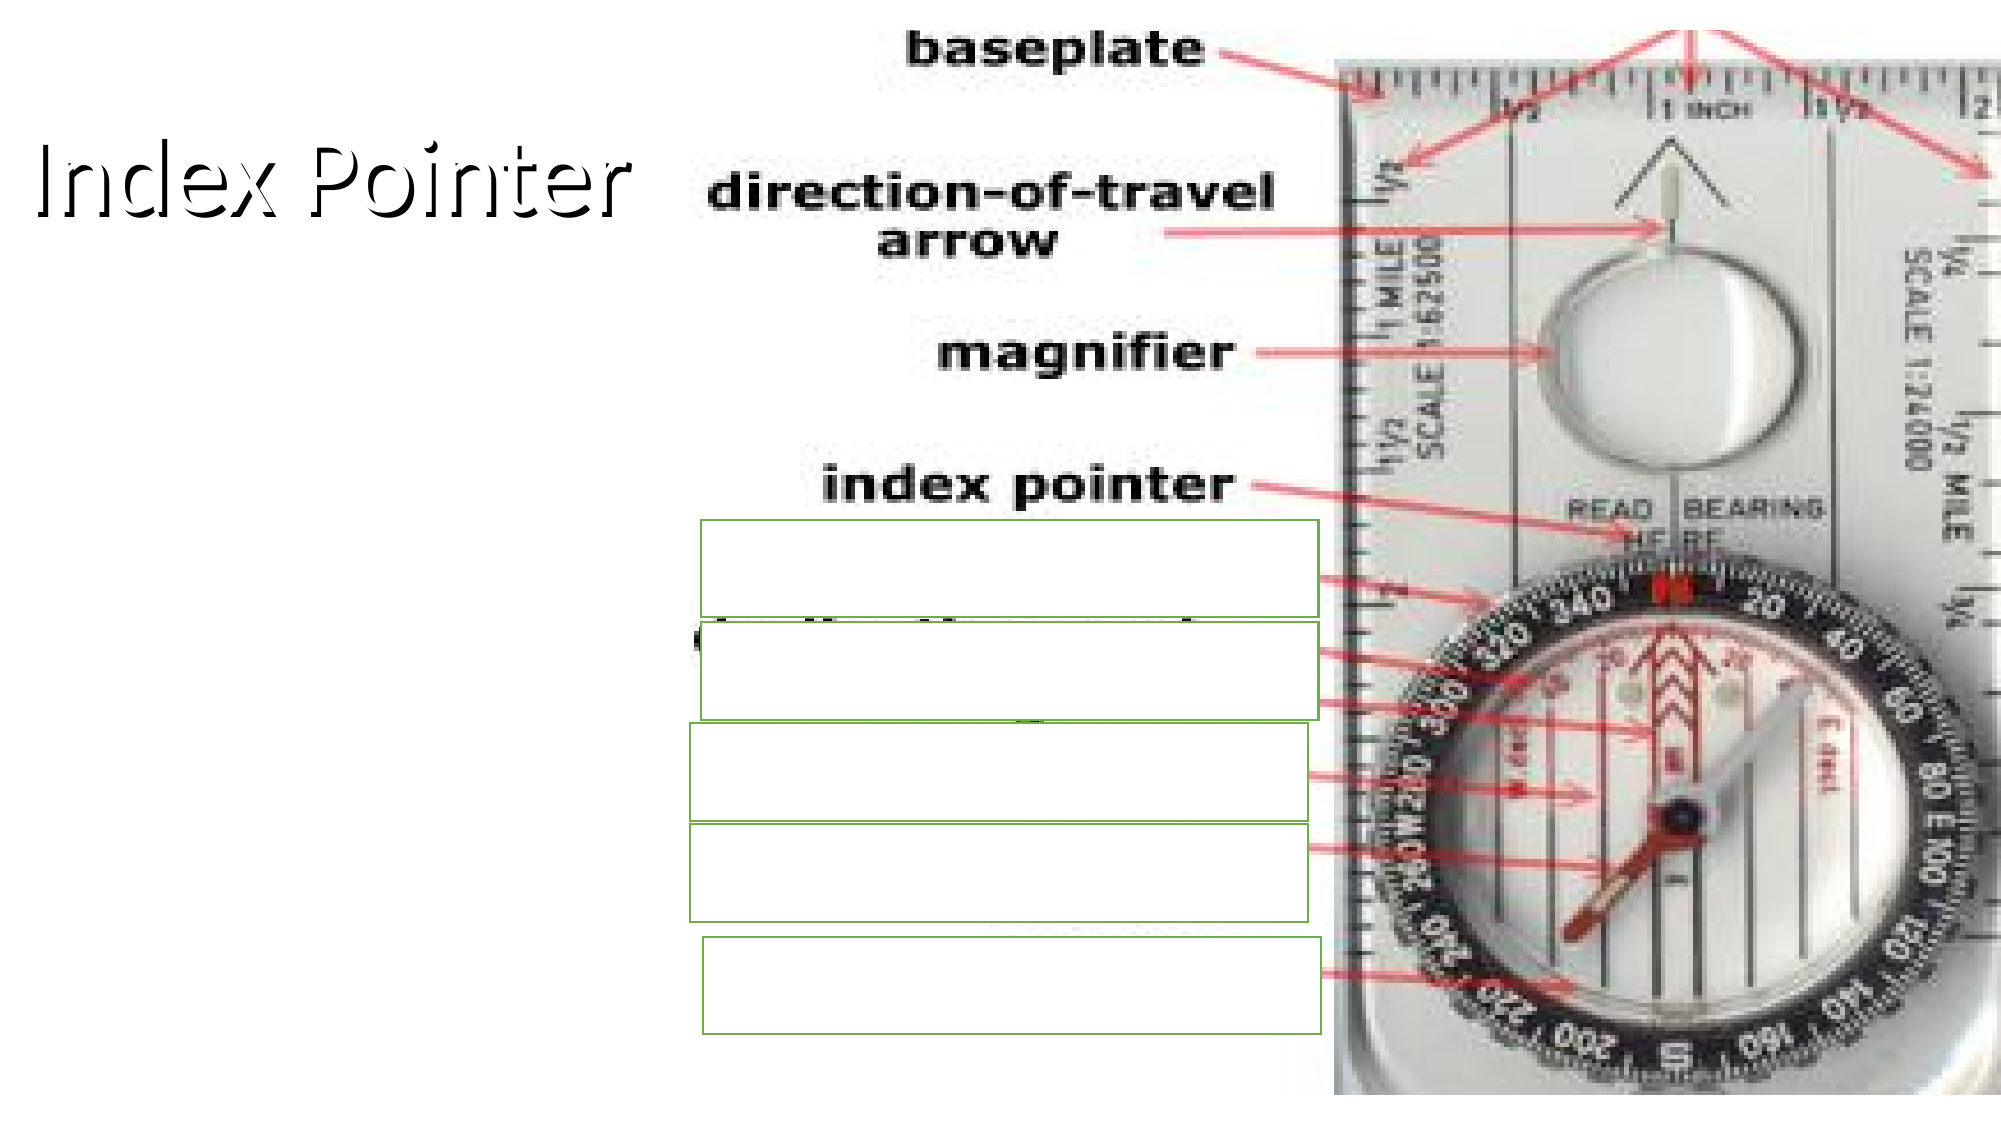

Index Pointer
Butt end of the direction-of-travel arrow. It ends right at the edge of the dial and is where you take degree readings